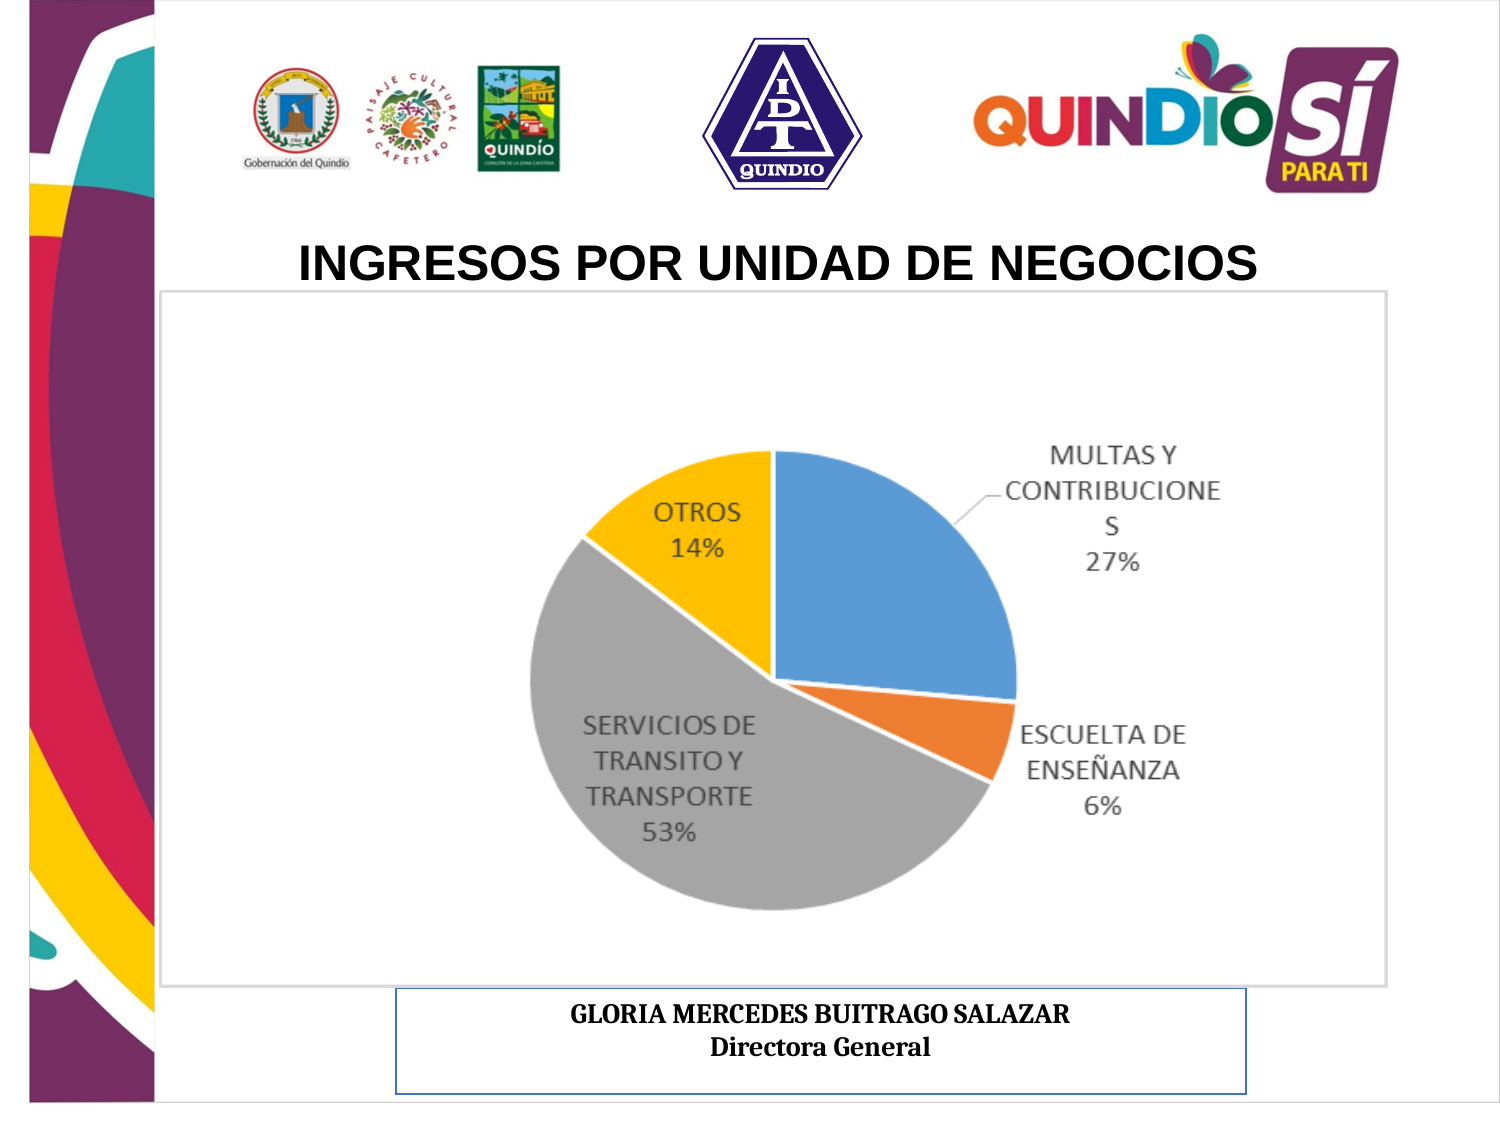

# INGRESOS POR UNIDAD DE NEGOCIOS
GLORIA MERCEDES BUITRAGO SALAZAR
Directora General